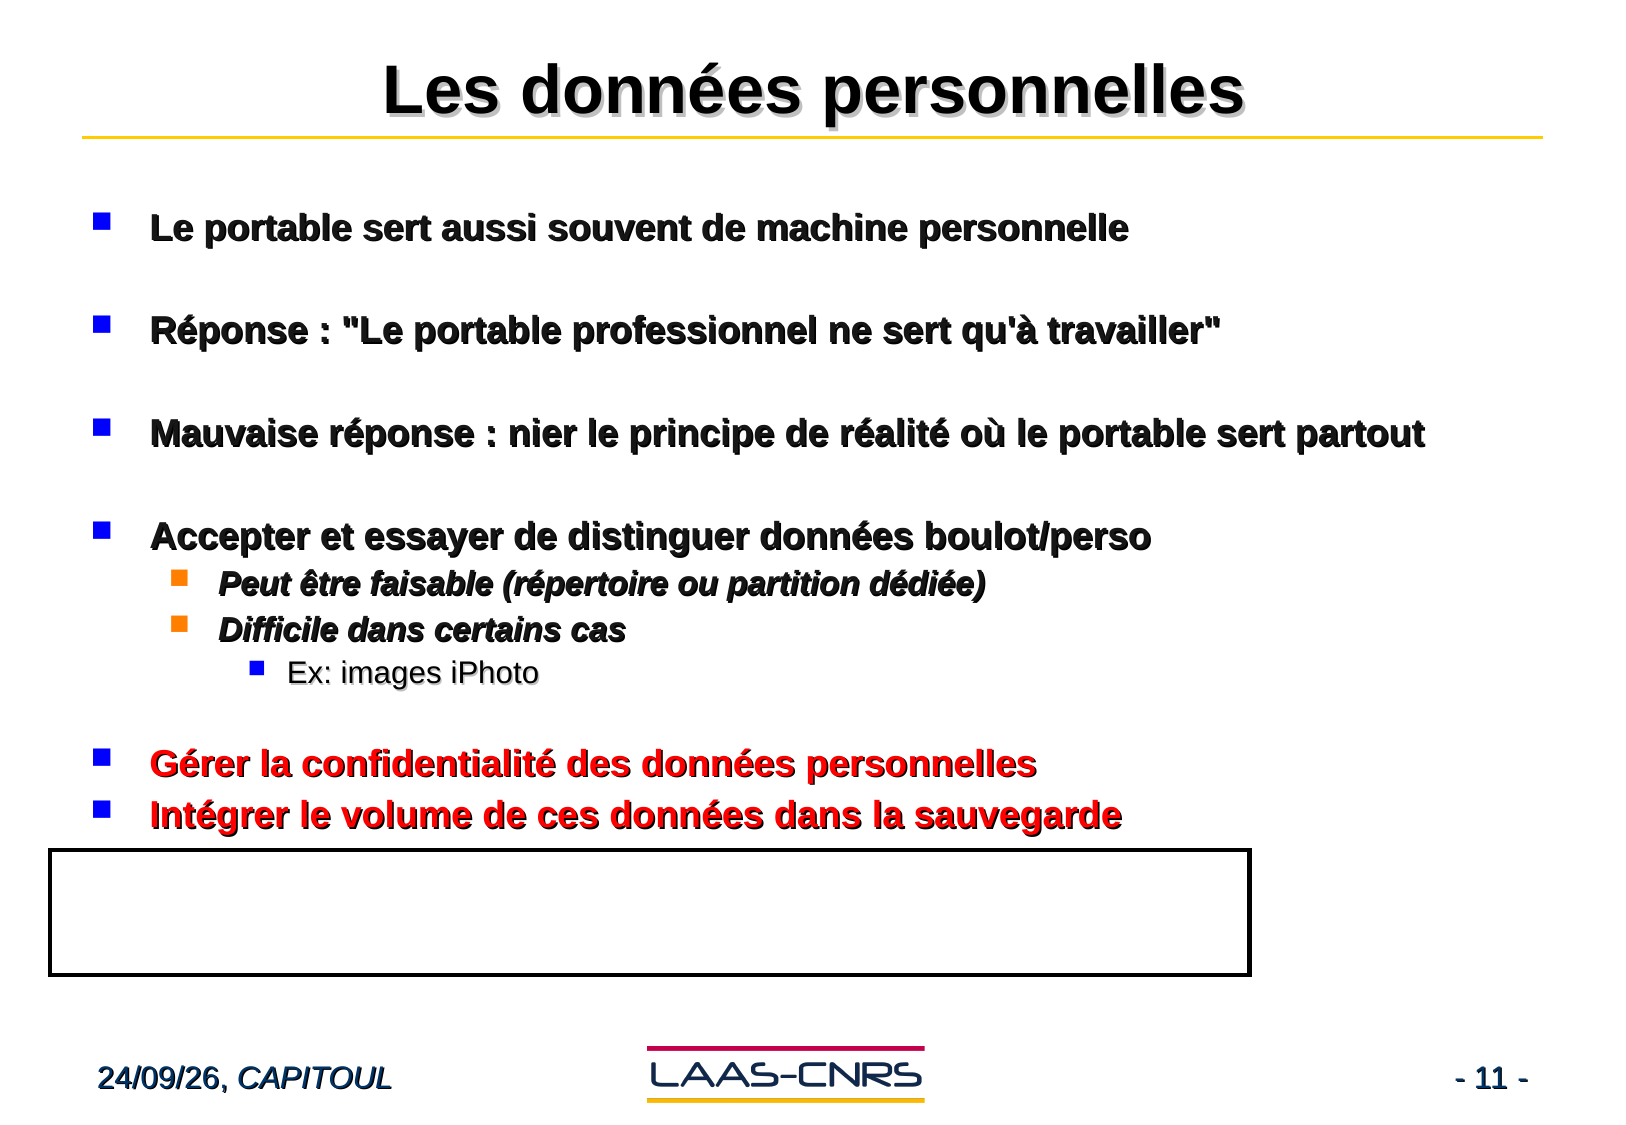

# Les données personnelles
Le portable sert aussi souvent de machine personnelle
Réponse : "Le portable professionnel ne sert qu'à travailler"
Mauvaise réponse : nier le principe de réalité où le portable sert partout
Accepter et essayer de distinguer données boulot/perso
Peut être faisable (répertoire ou partition dédiée)
Difficile dans certains cas
Ex: images iPhoto
Gérer la confidentialité des données personnelles
Intégrer le volume de ces données dans la sauvegarde
 , CAPITOUL